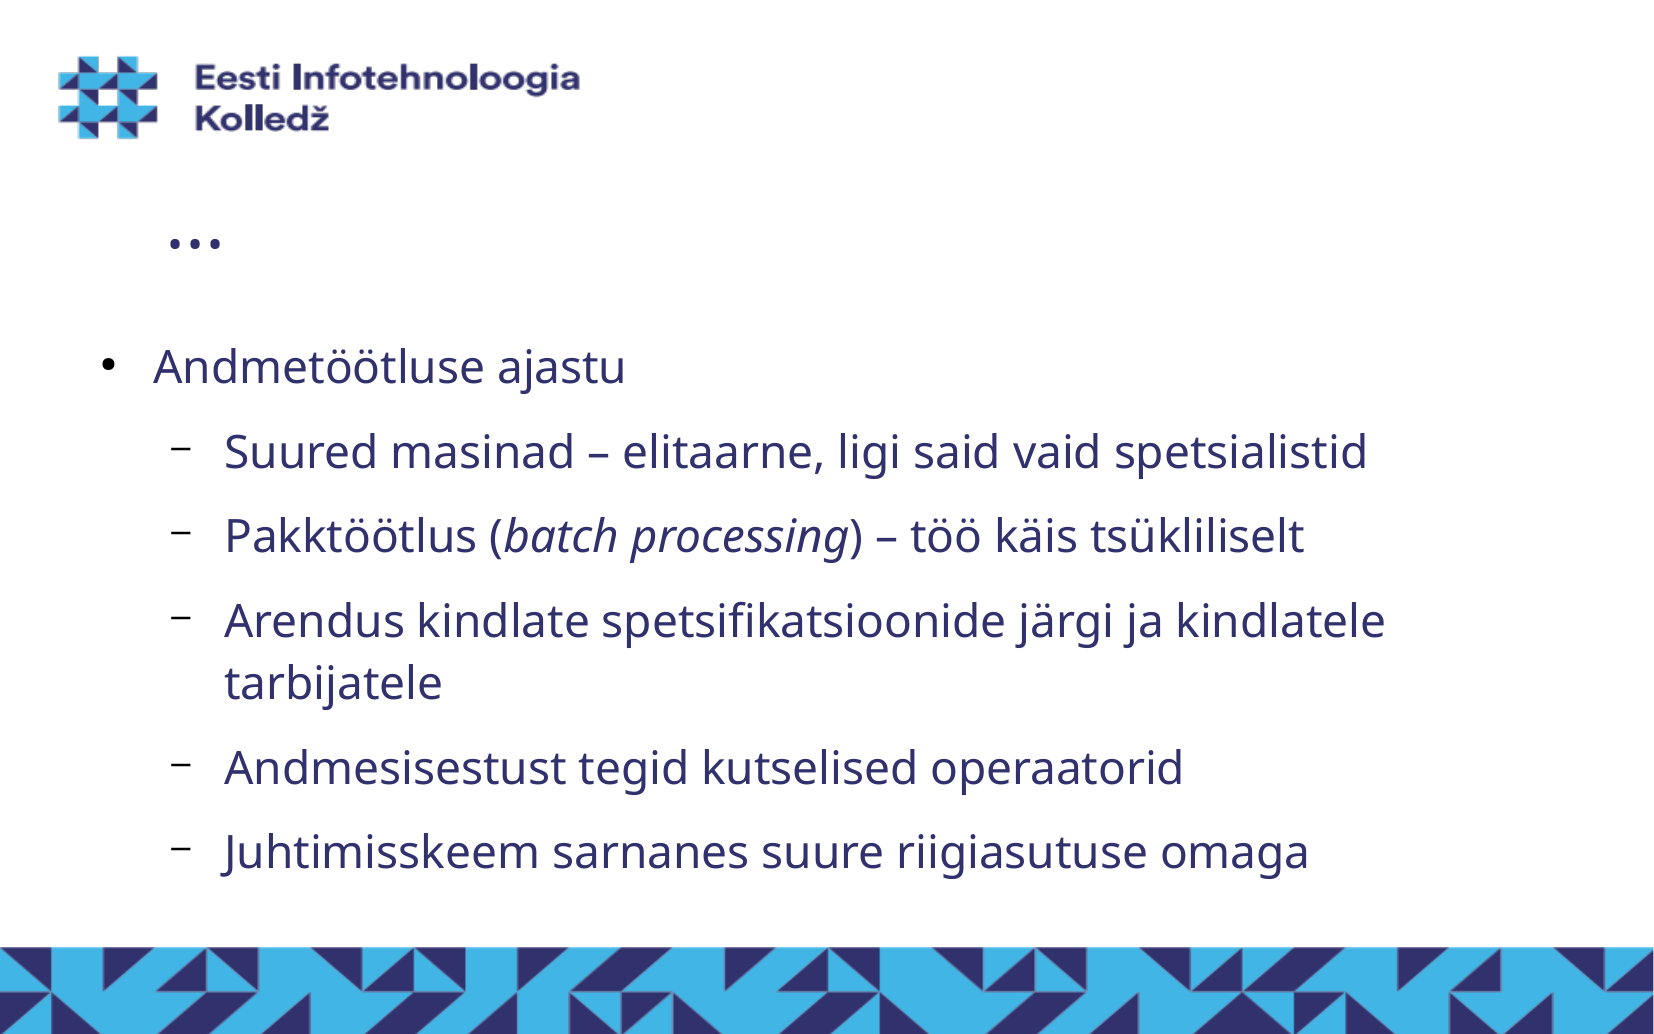

# ...
Andmetöötluse ajastu
Suured masinad – elitaarne, ligi said vaid spetsialistid
Pakktöötlus (batch processing) – töö käis tsükliliselt
Arendus kindlate spetsifikatsioonide järgi ja kindlatele tarbijatele
Andmesisestust tegid kutselised operaatorid
Juhtimisskeem sarnanes suure riigiasutuse omaga